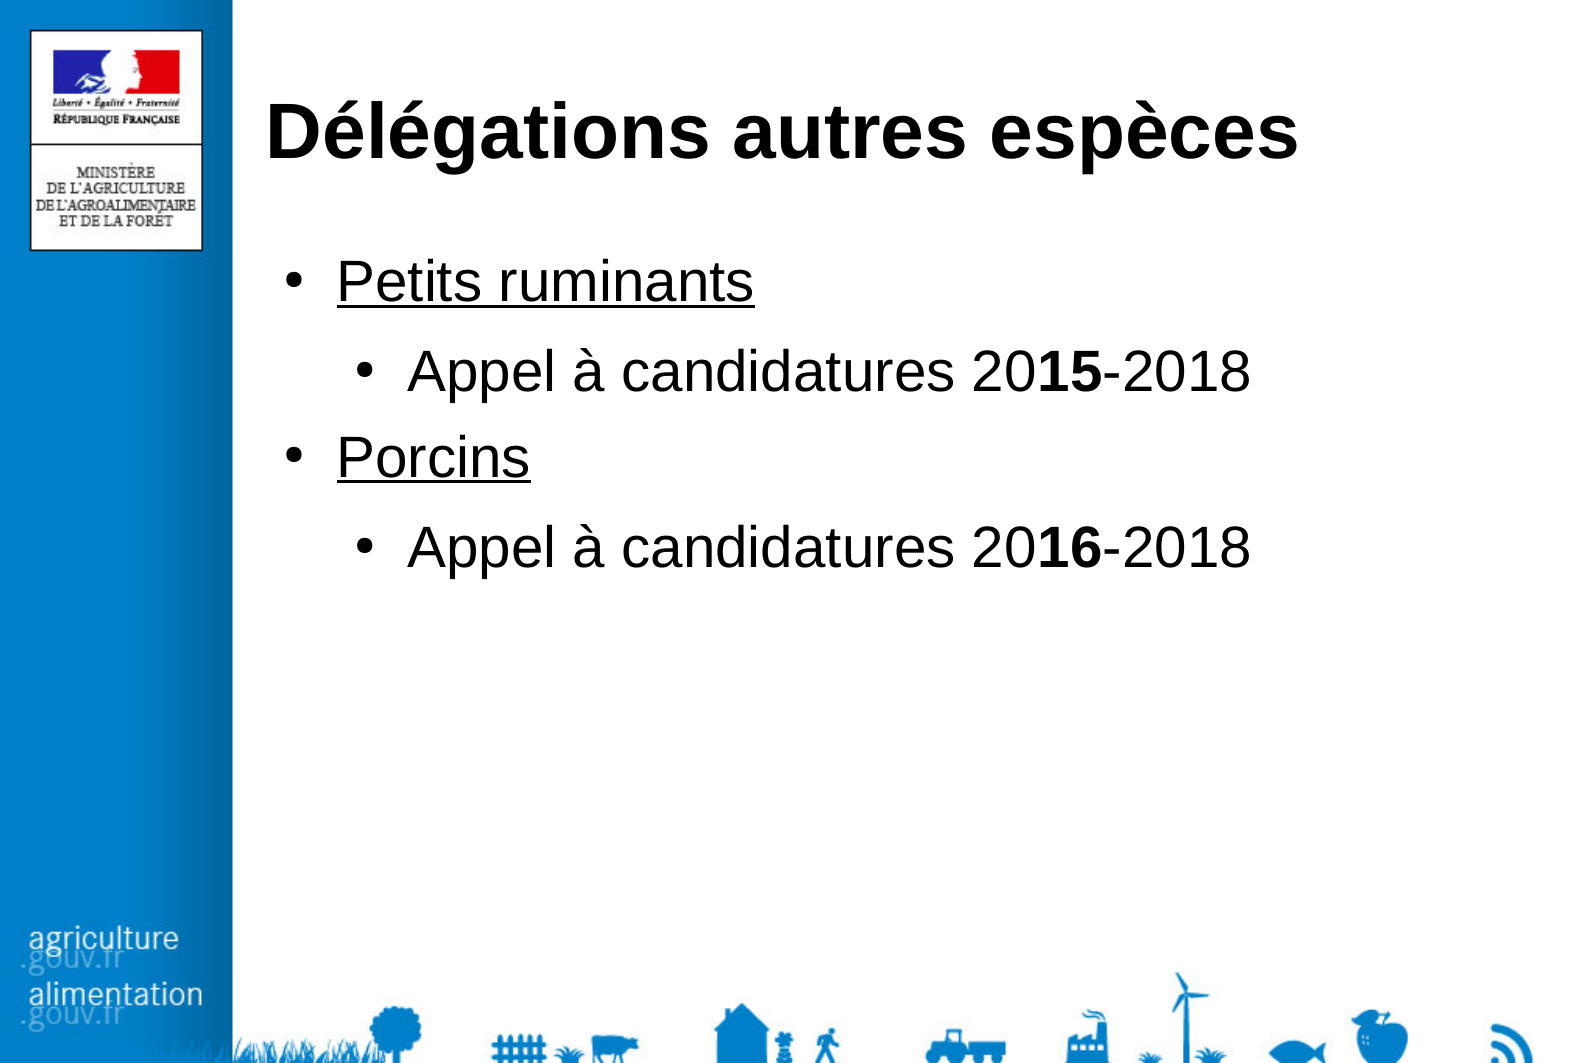

# Délégations autres espèces
Petits ruminants
Appel à candidatures 2015-2018
Porcins
Appel à candidatures 2016-2018